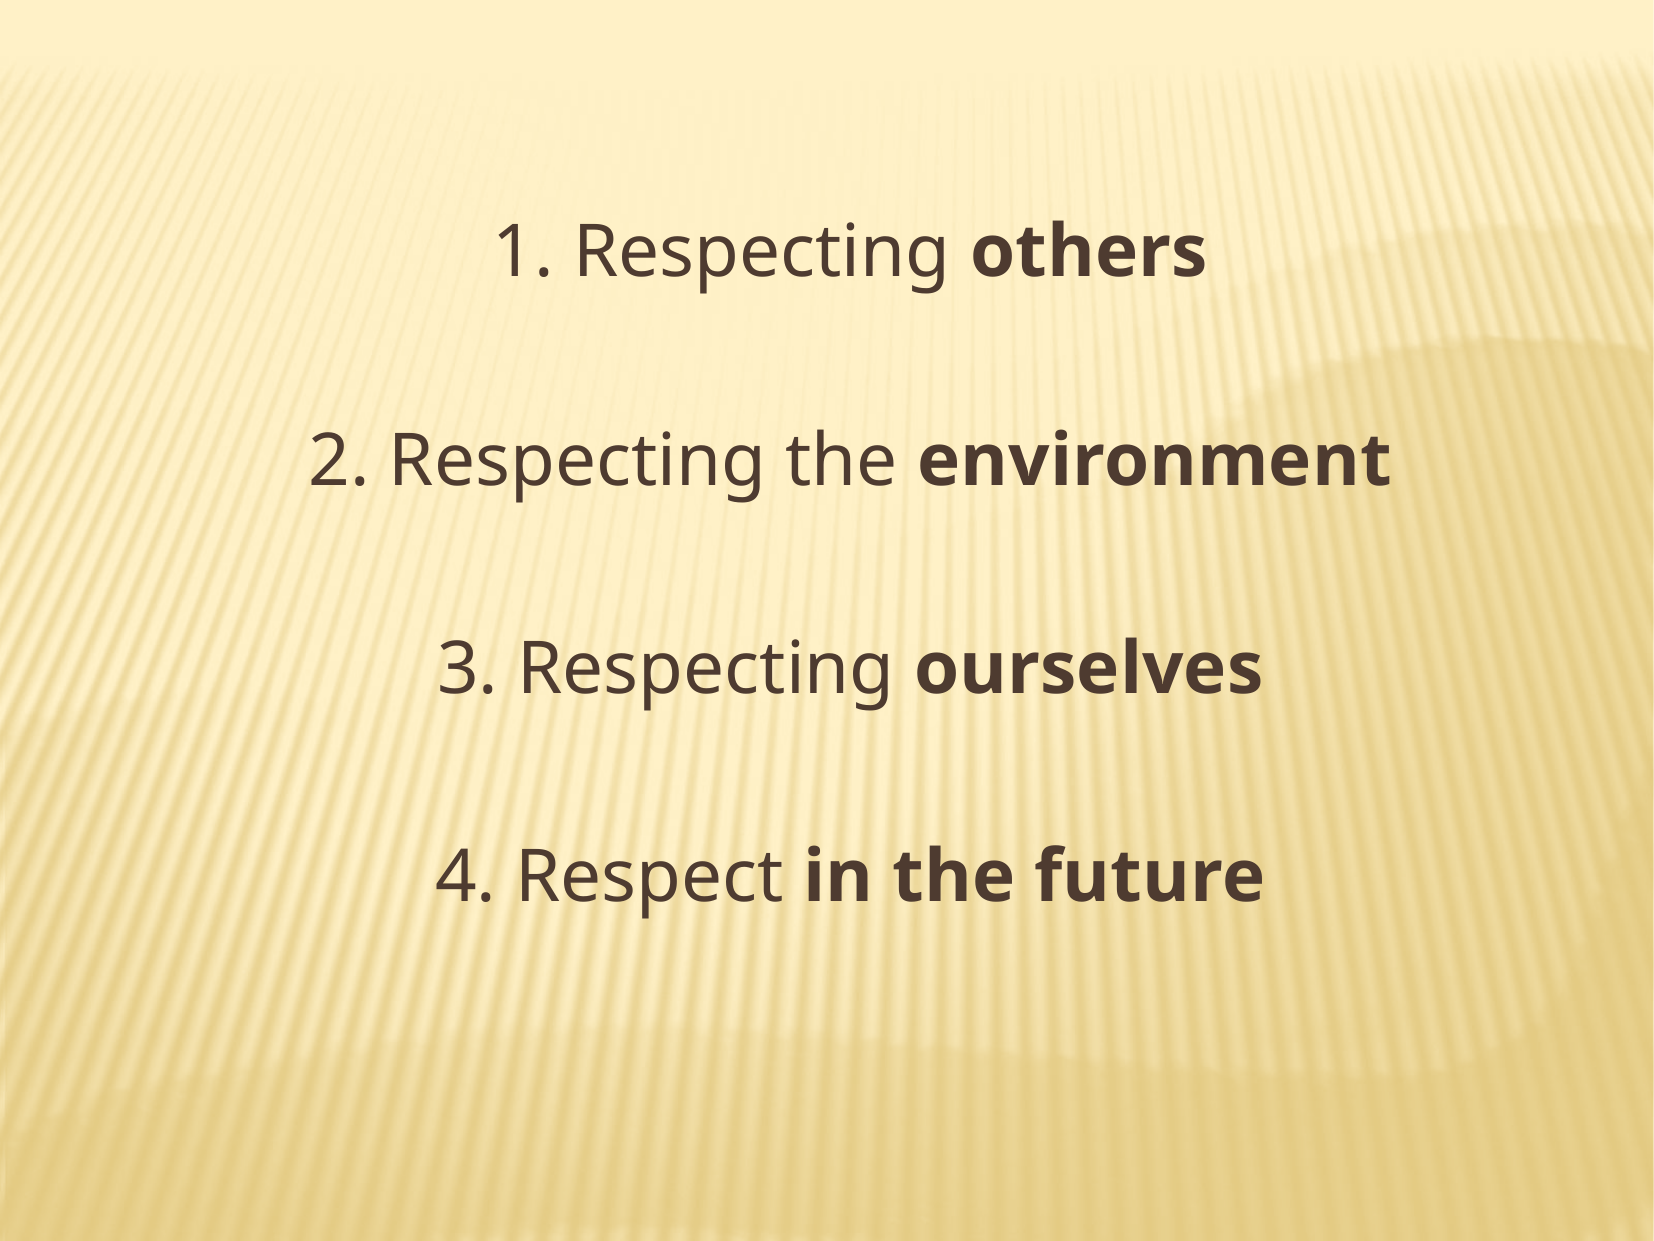

# 1. Respecting others
2. Respecting the environment
3. Respecting ourselves
4. Respect in the future